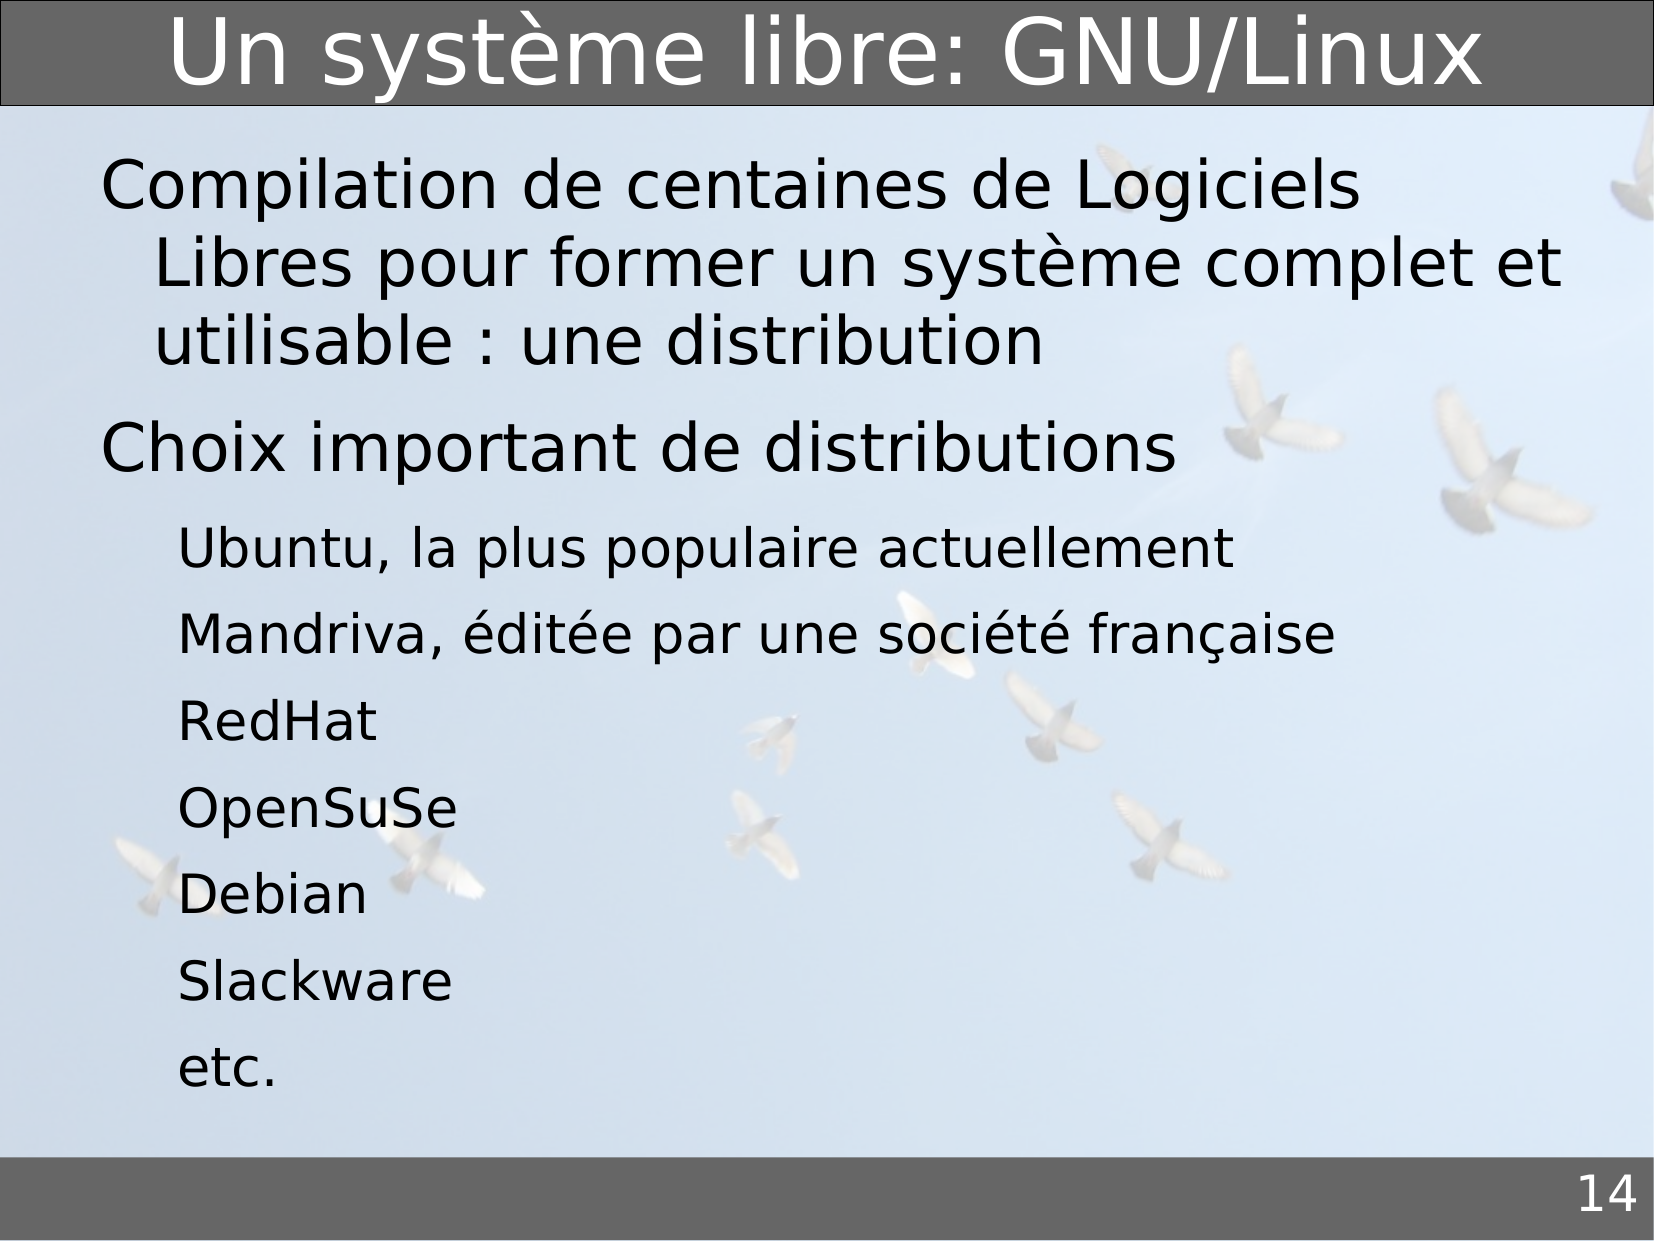

# Un système libre: GNU/Linux
Compilation de centaines de Logiciels Libres pour former un système complet et utilisable : une distribution
Choix important de distributions
Ubuntu, la plus populaire actuellement
Mandriva, éditée par une société française
RedHat
OpenSuSe
Debian
Slackware
etc.